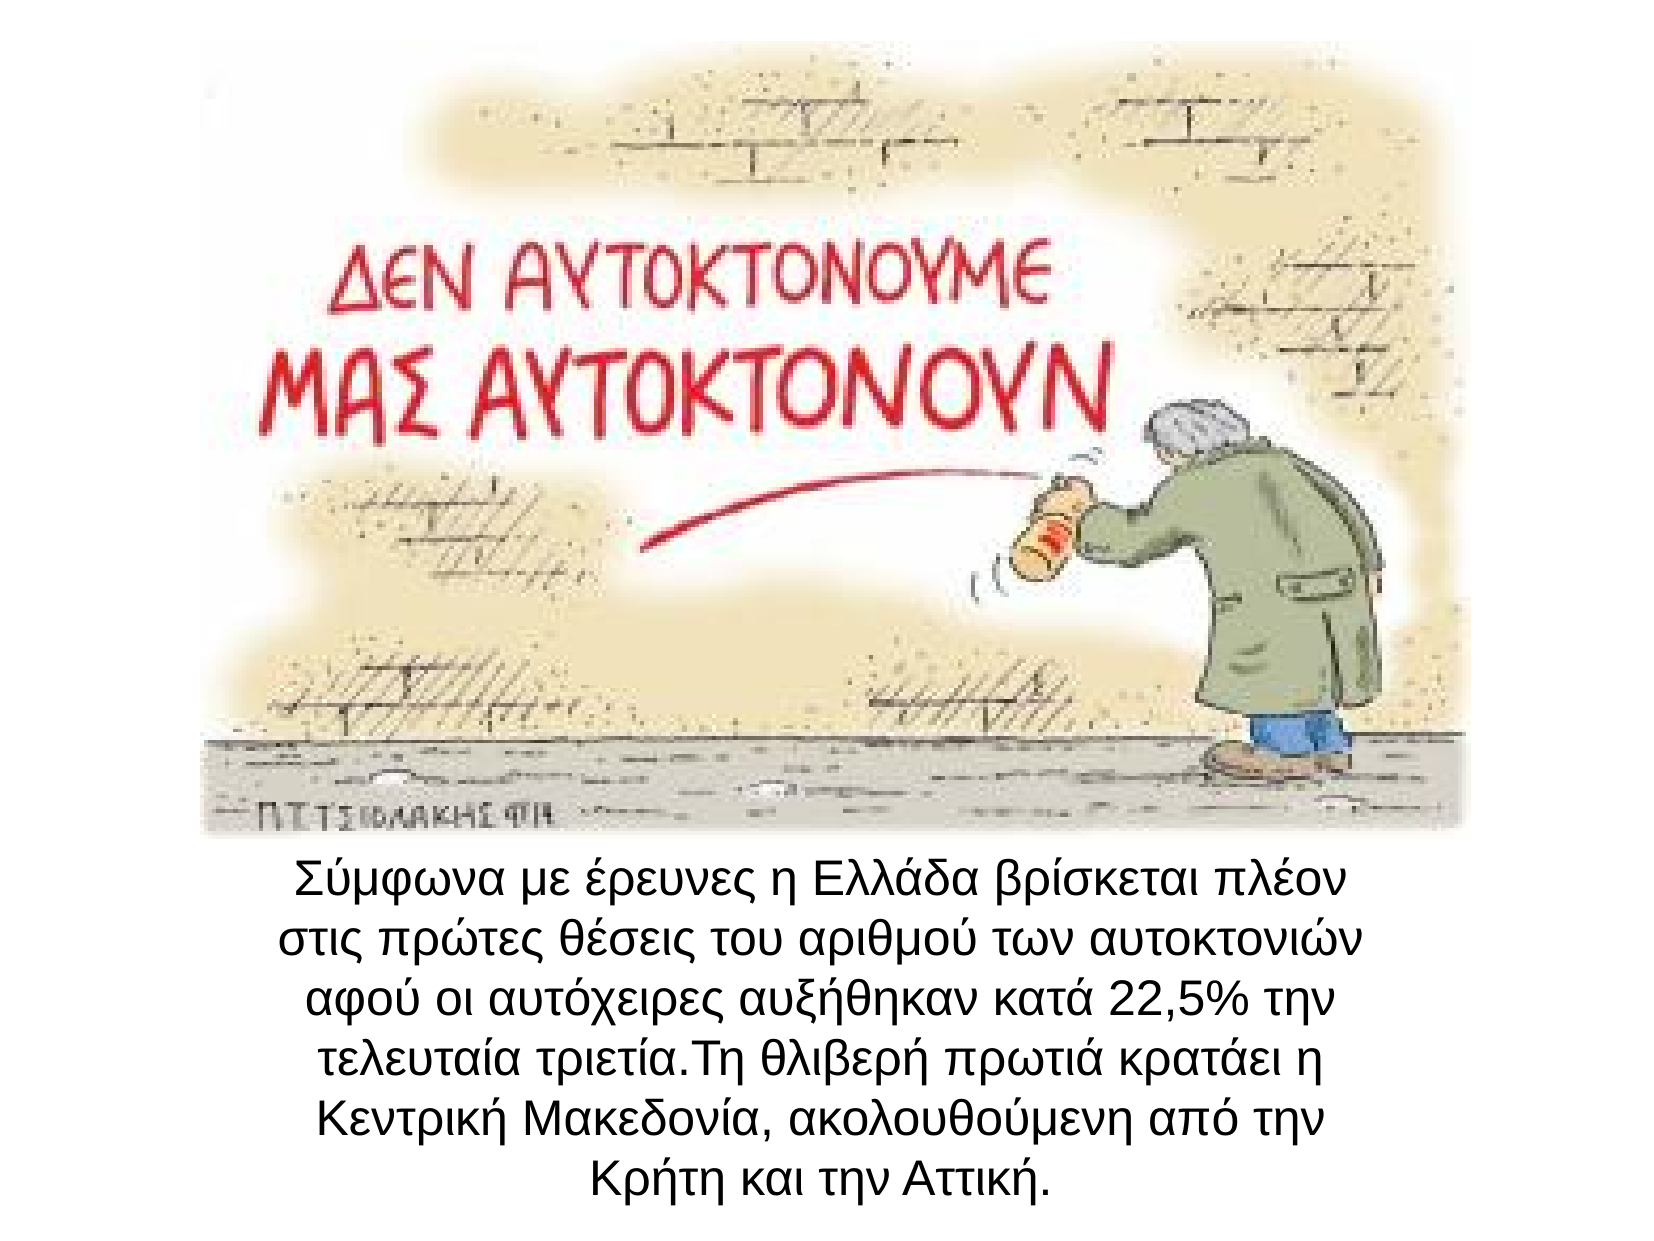

Σύμφωνα με έρευνες η Ελλάδα βρίσκεται πλέον στις πρώτες θέσεις του αριθμού των αυτοκτονιών αφού οι αυτόχειρες αυξήθηκαν κατά 22,5% την τελευταία τριετία.Τη θλιβερή πρωτιά κρατάει η Κεντρική Μακεδονία, ακολουθούμενη από την Κρήτη και την Αττική.